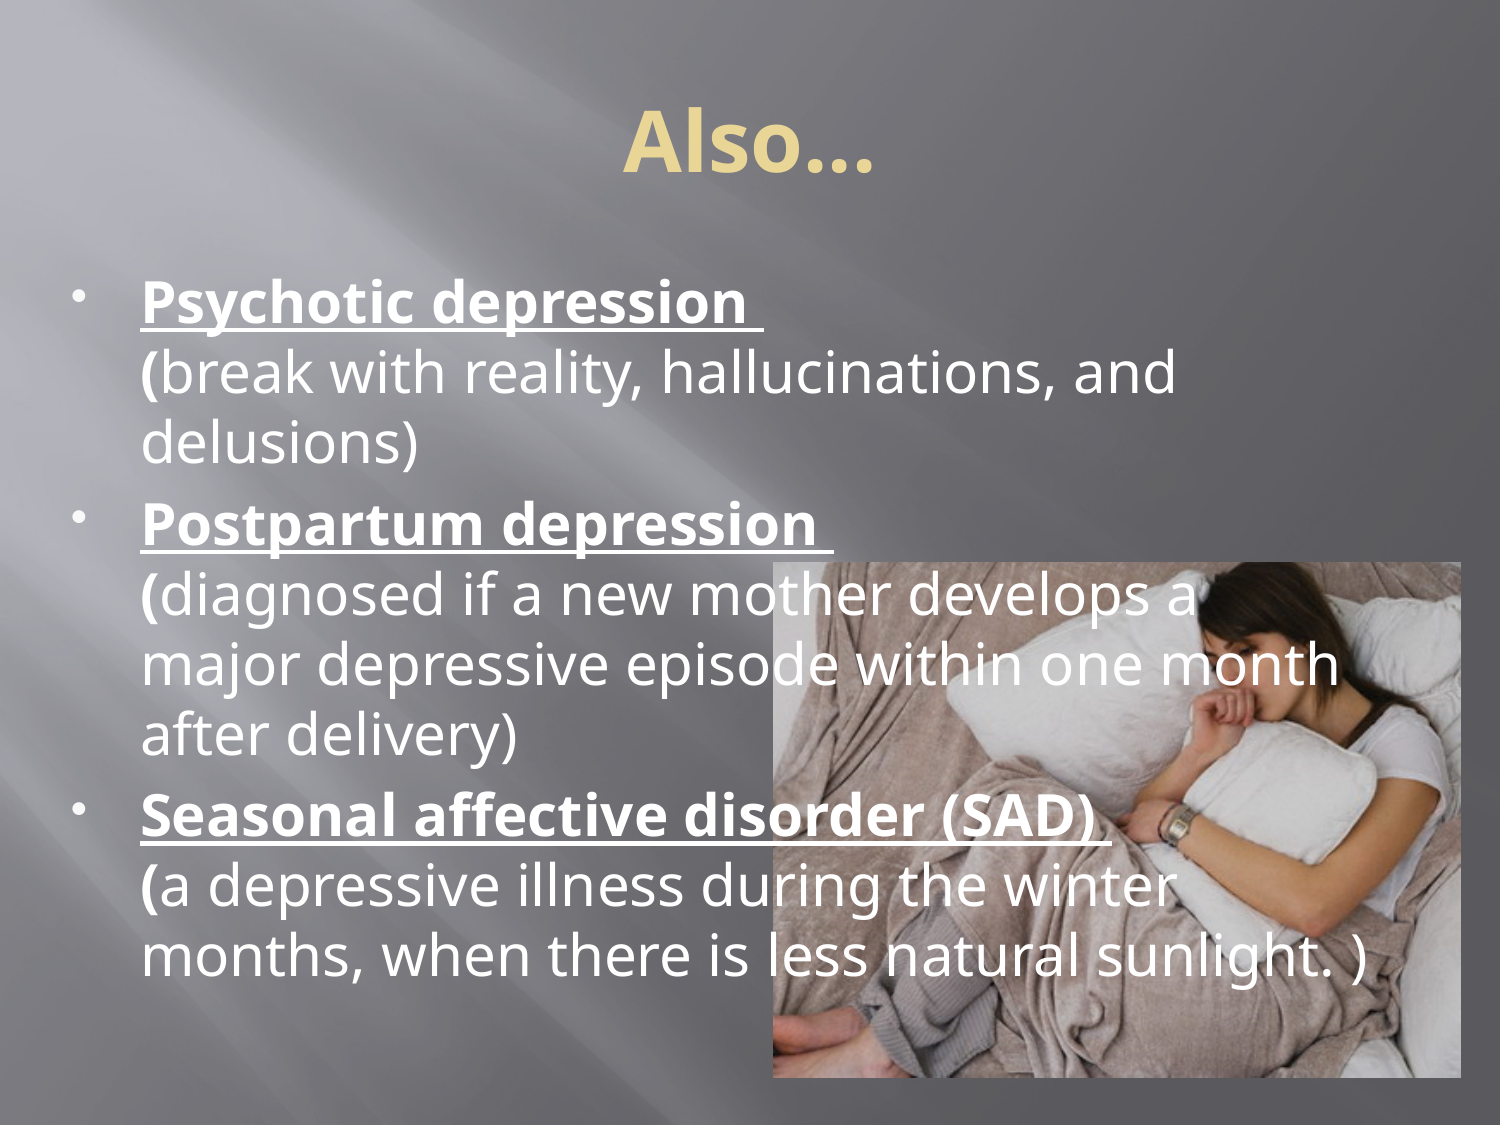

# Also...
Psychotic depression
(break with reality, hallucinations, and delusions)
Postpartum depression
(diagnosed if a new mother develops a major depressive episode within one month after delivery)
Seasonal affective disorder (SAD)
(a depressive illness during the winter months, when there is less natural sunlight. )